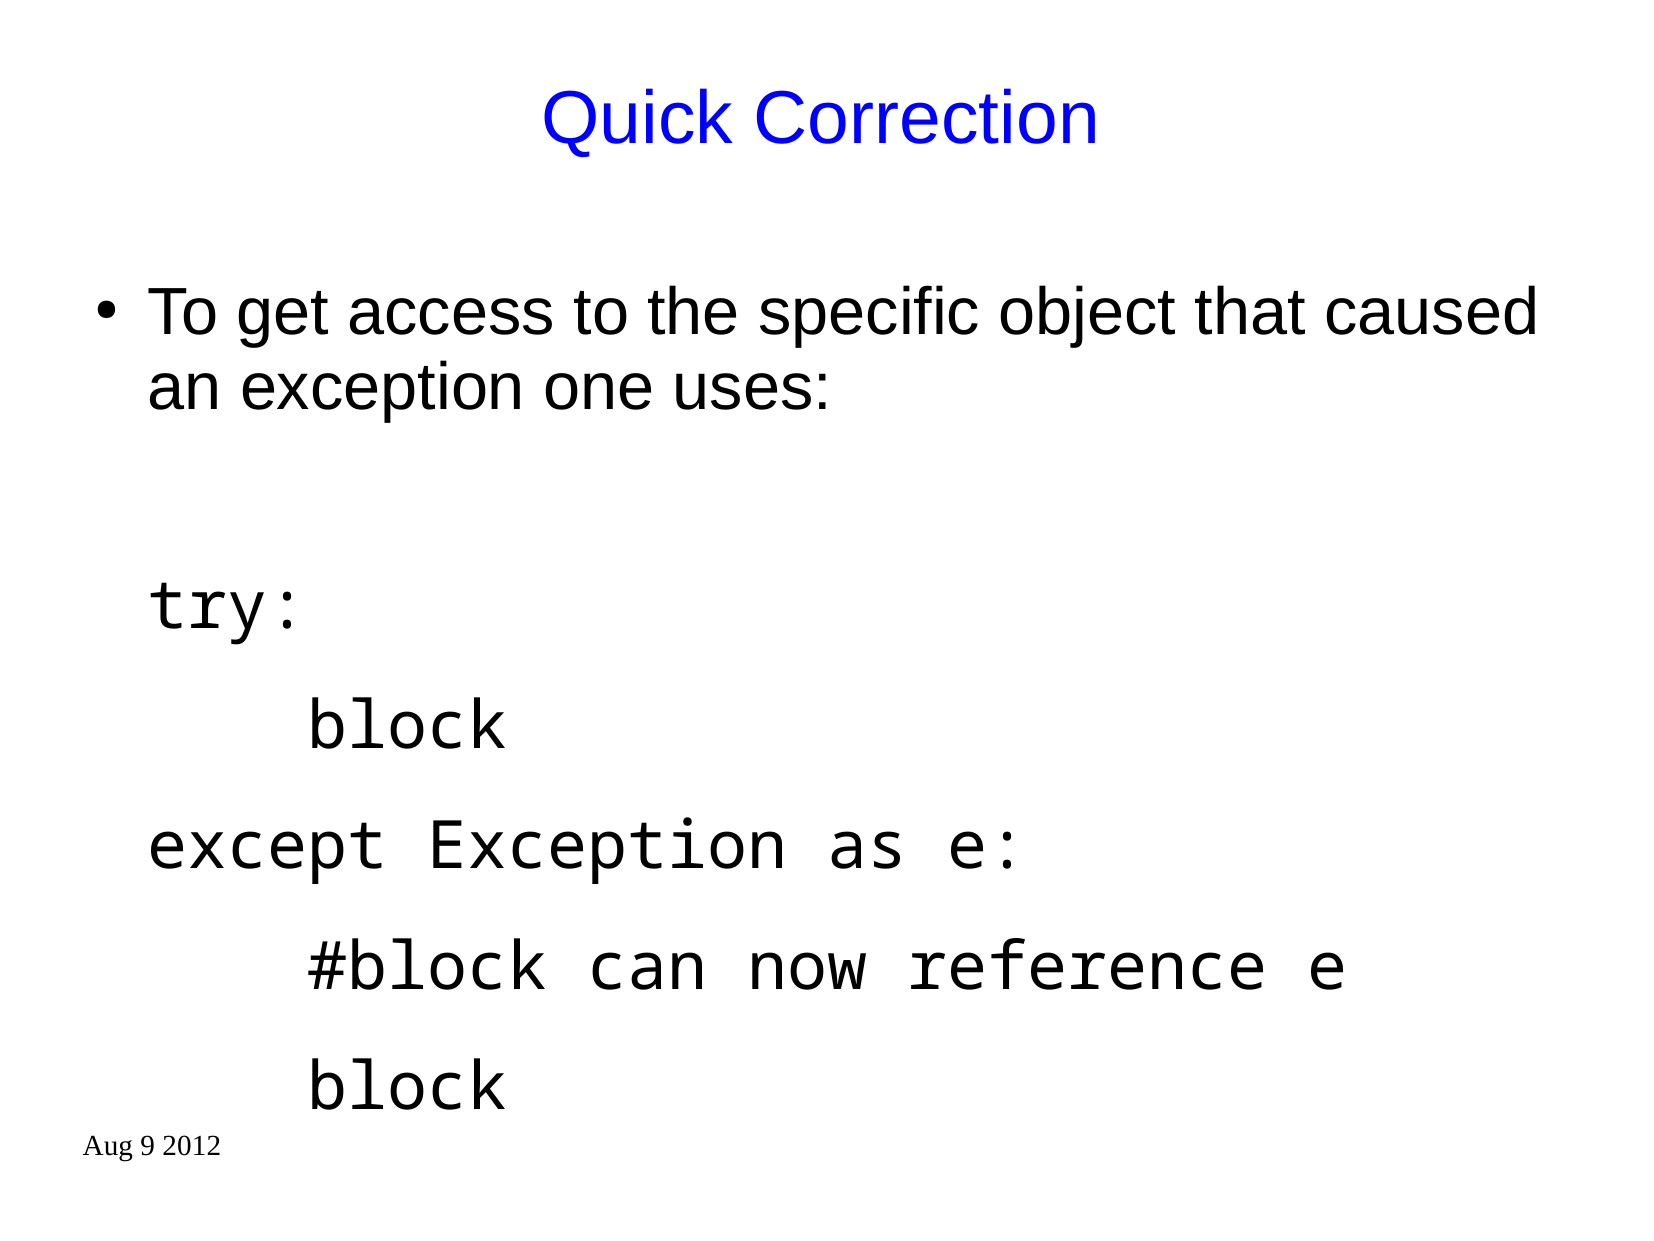

# Quick Correction
To get access to the specific object that caused an exception one uses:
try:
 block
except Exception as e:
 #block can now reference e
 block
Aug 9 2012